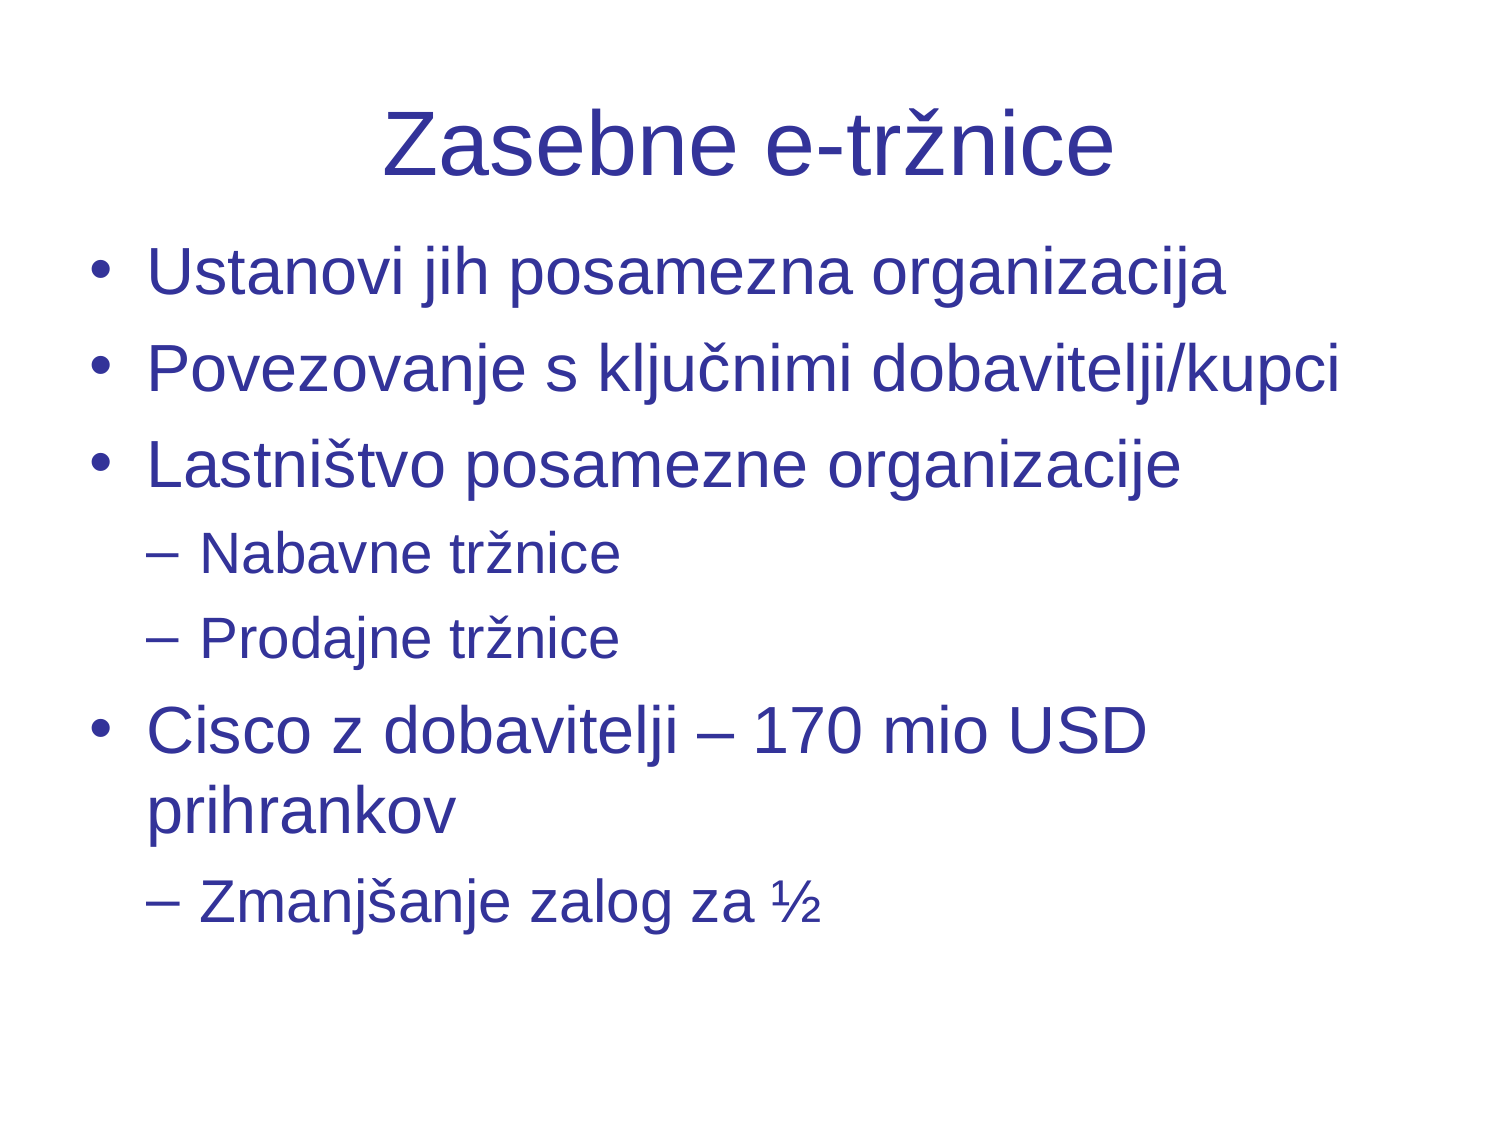

# Zasebne e-tržnice
Ustanovi jih posamezna organizacija
Povezovanje s ključnimi dobavitelji/kupci
Lastništvo posamezne organizacije
Nabavne tržnice
Prodajne tržnice
Cisco z dobavitelji – 170 mio USD prihrankov
Zmanjšanje zalog za ½